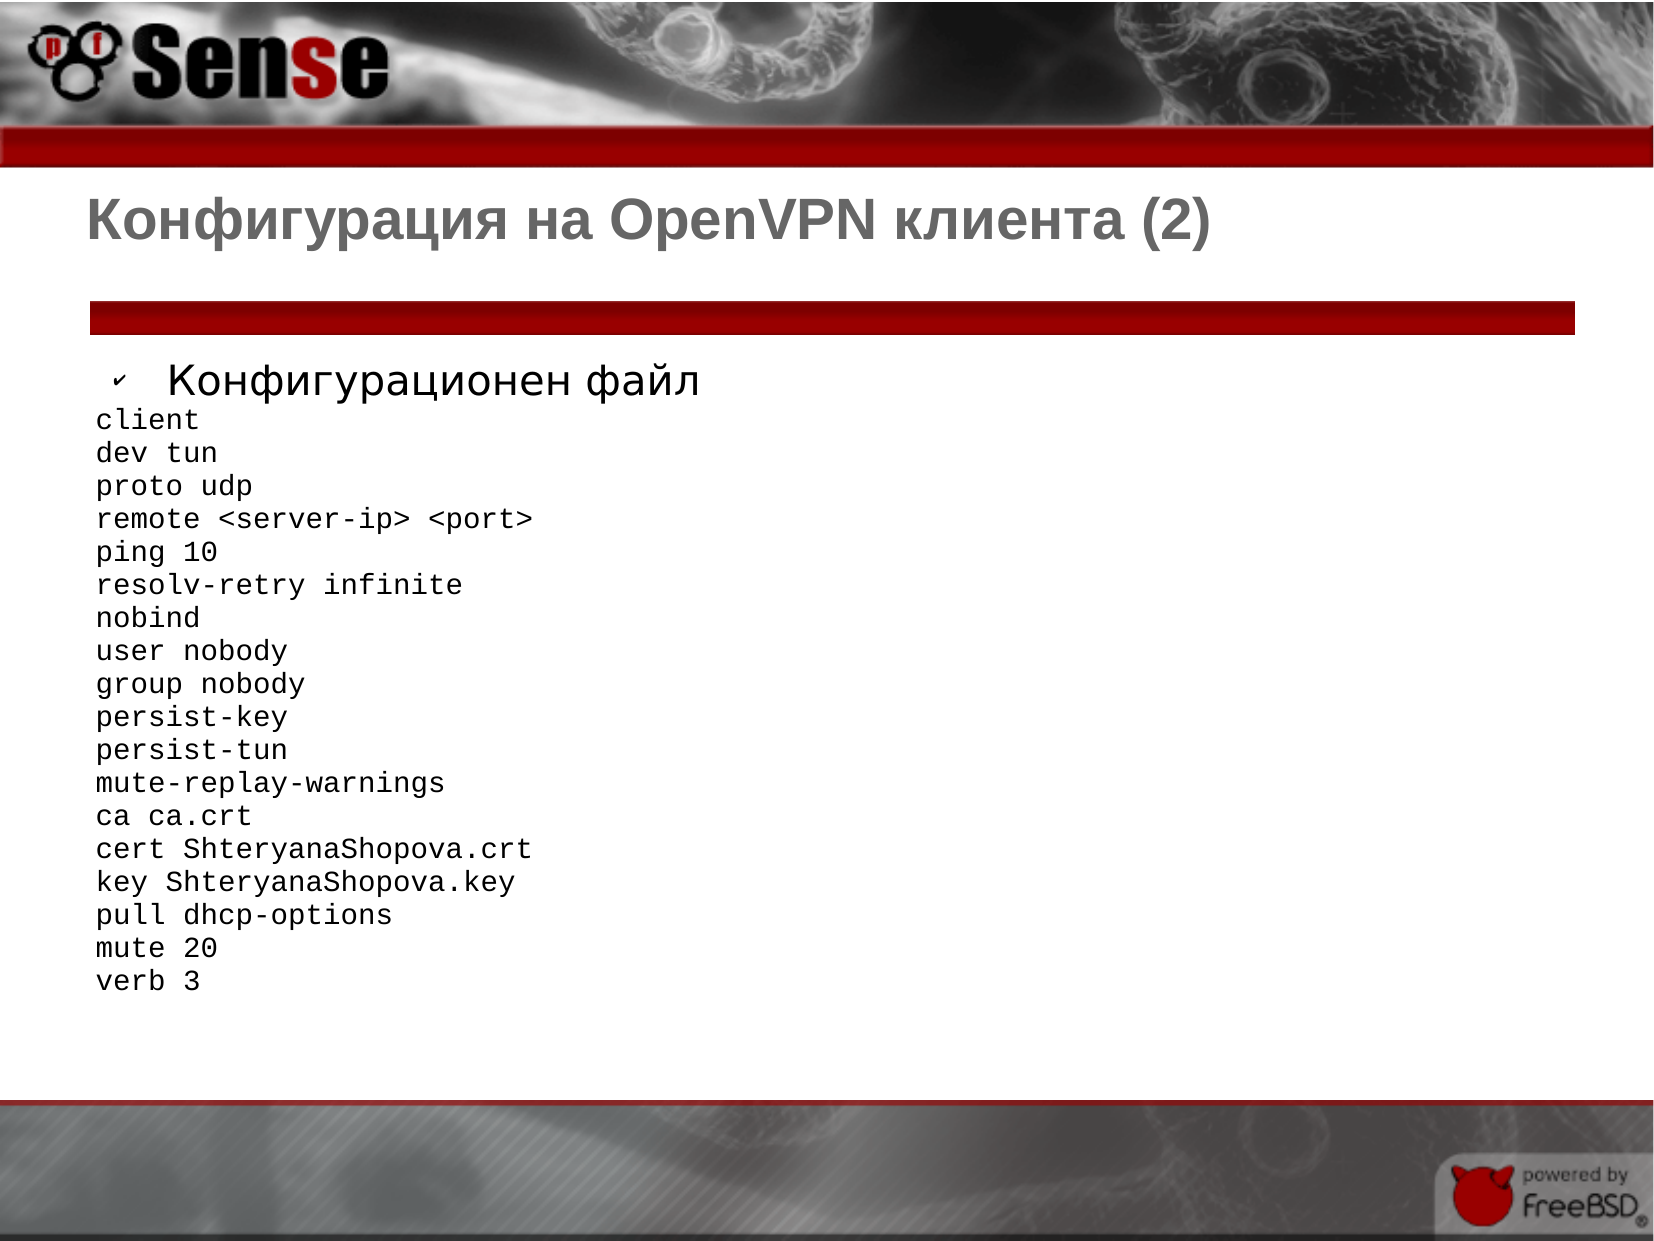

# Конфигурация на OpenVPN клиента (2)
Конфигурационен файл
client
dev tun
proto udp
remote <server-ip> <port>
ping 10
resolv-retry infinite
nobind
user nobody
group nobody
persist-key
persist-tun
mute-replay-warnings
ca ca.crt
cert ShteryanaShopova.crt
key ShteryanaShopova.key
pull dhcp-options
mute 20
verb 3